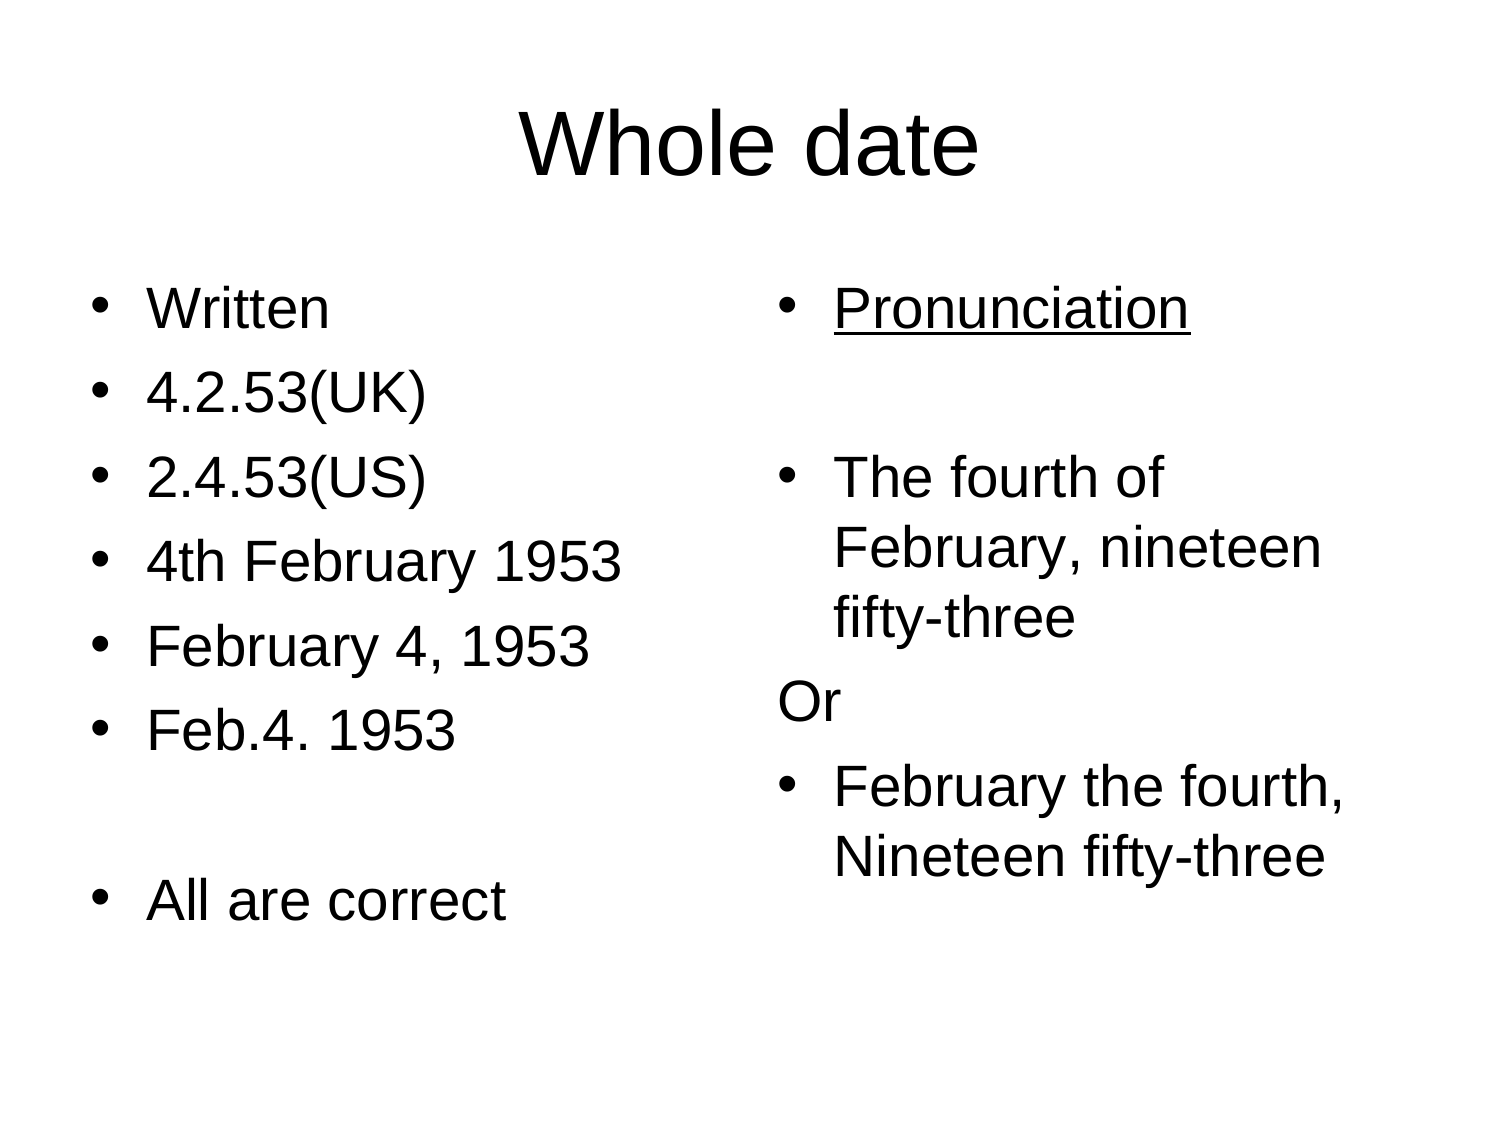

# Whole date
Written
4.2.53(UK)
2.4.53(US)
4th February 1953
February 4, 1953
Feb.4. 1953
All are correct
Pronunciation
The fourth of February, nineteen fifty-three
Or
February the fourth, Nineteen fifty-three